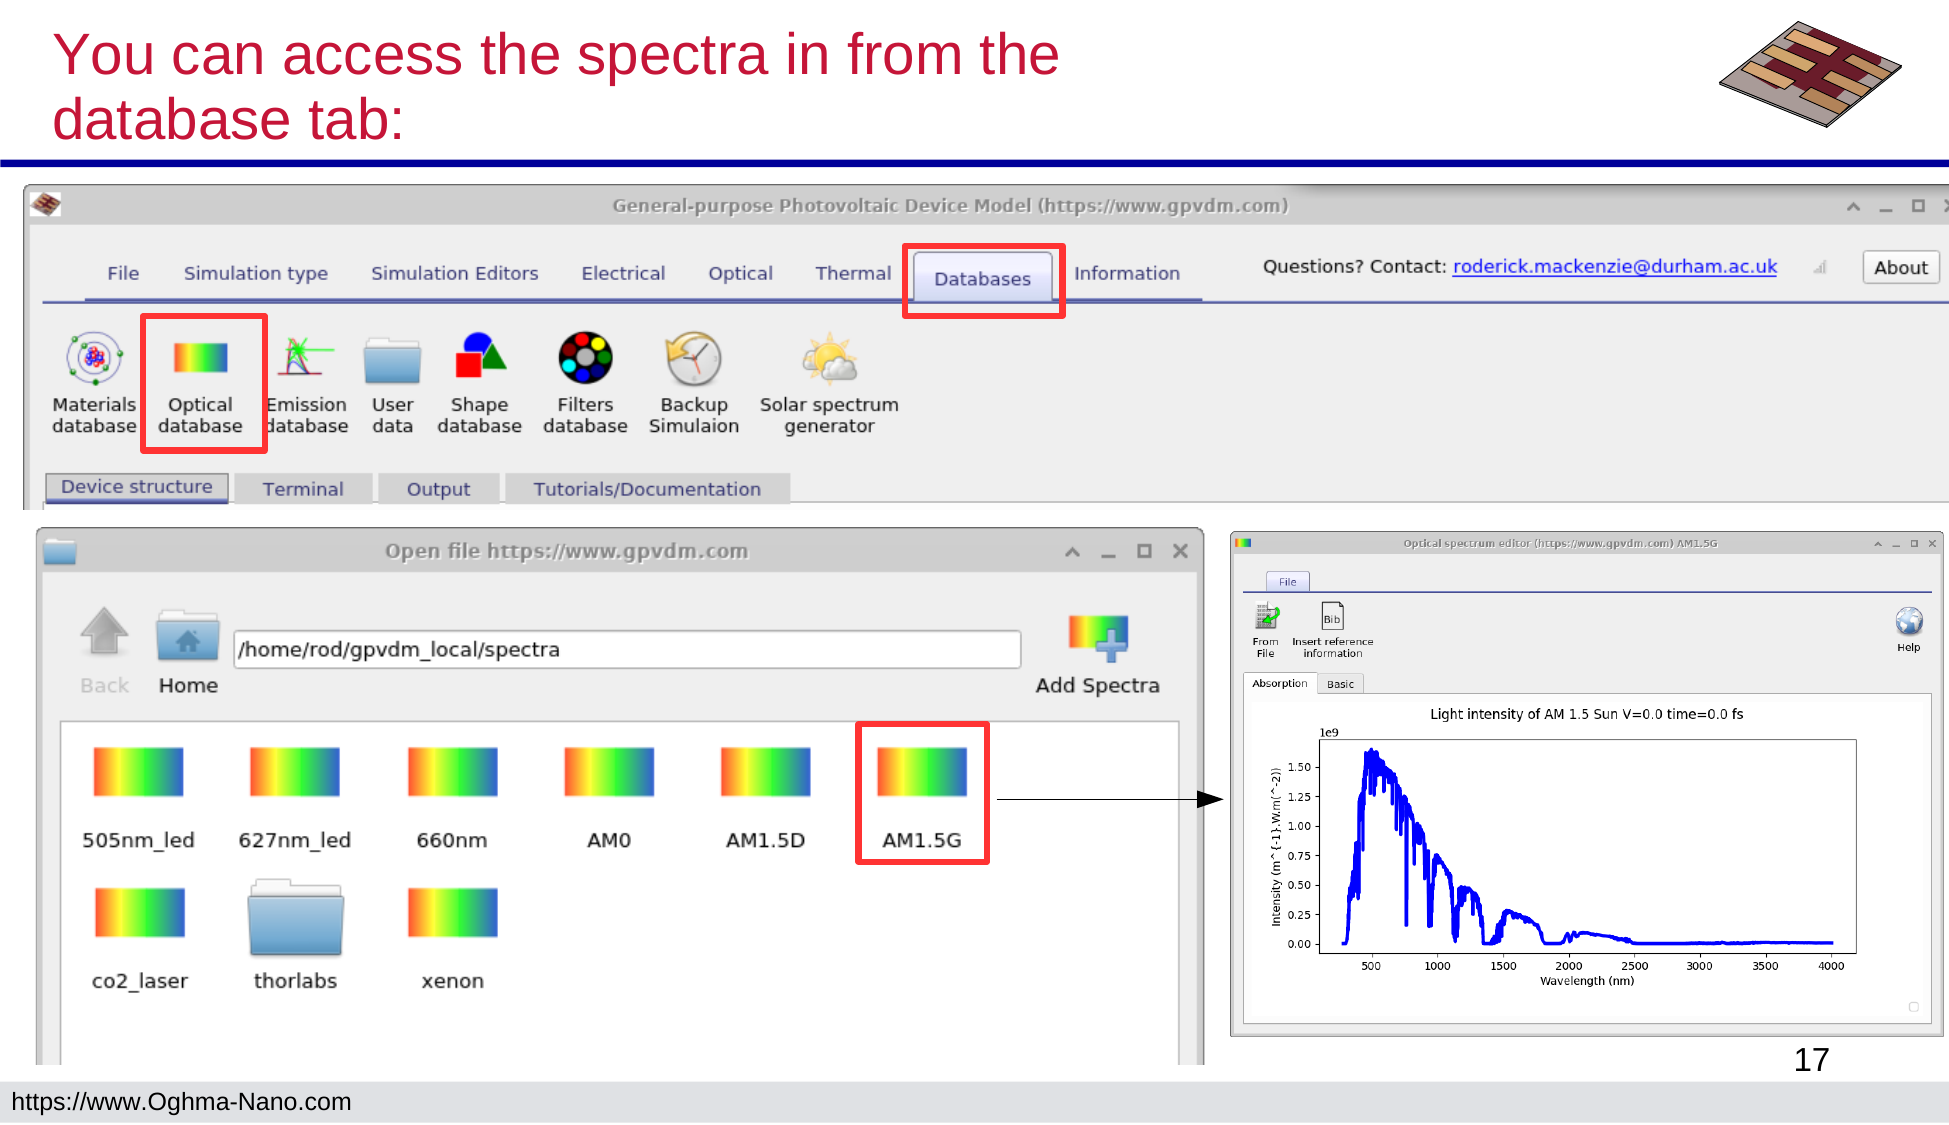

# You can access the spectra in from the database tab: